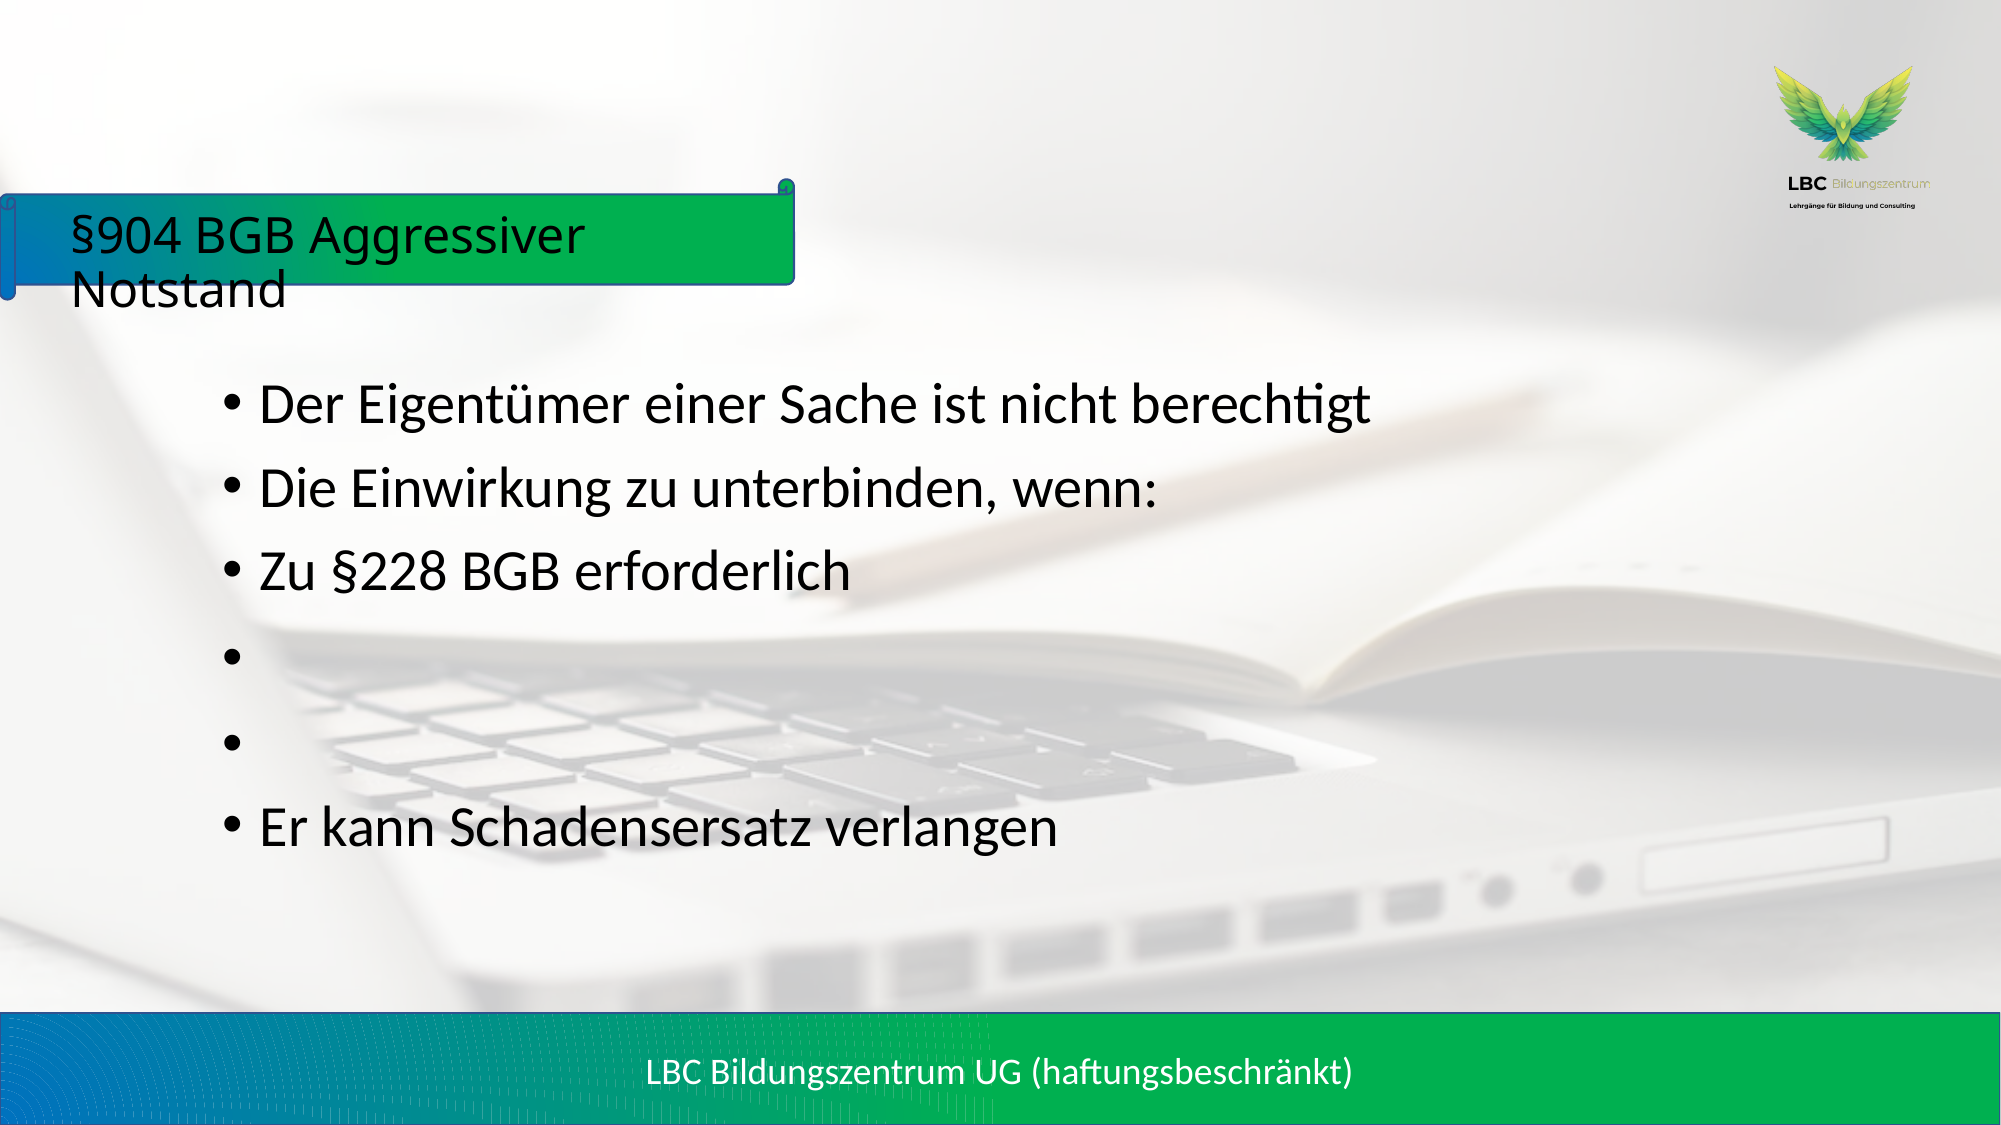

# §904 BGB Aggressiver Notstand
Der Eigentümer einer Sache ist nicht berechtigt
Die Einwirkung zu unterbinden, wenn:
Zu §228 BGB erforderlich
Er kann Schadensersatz verlangen